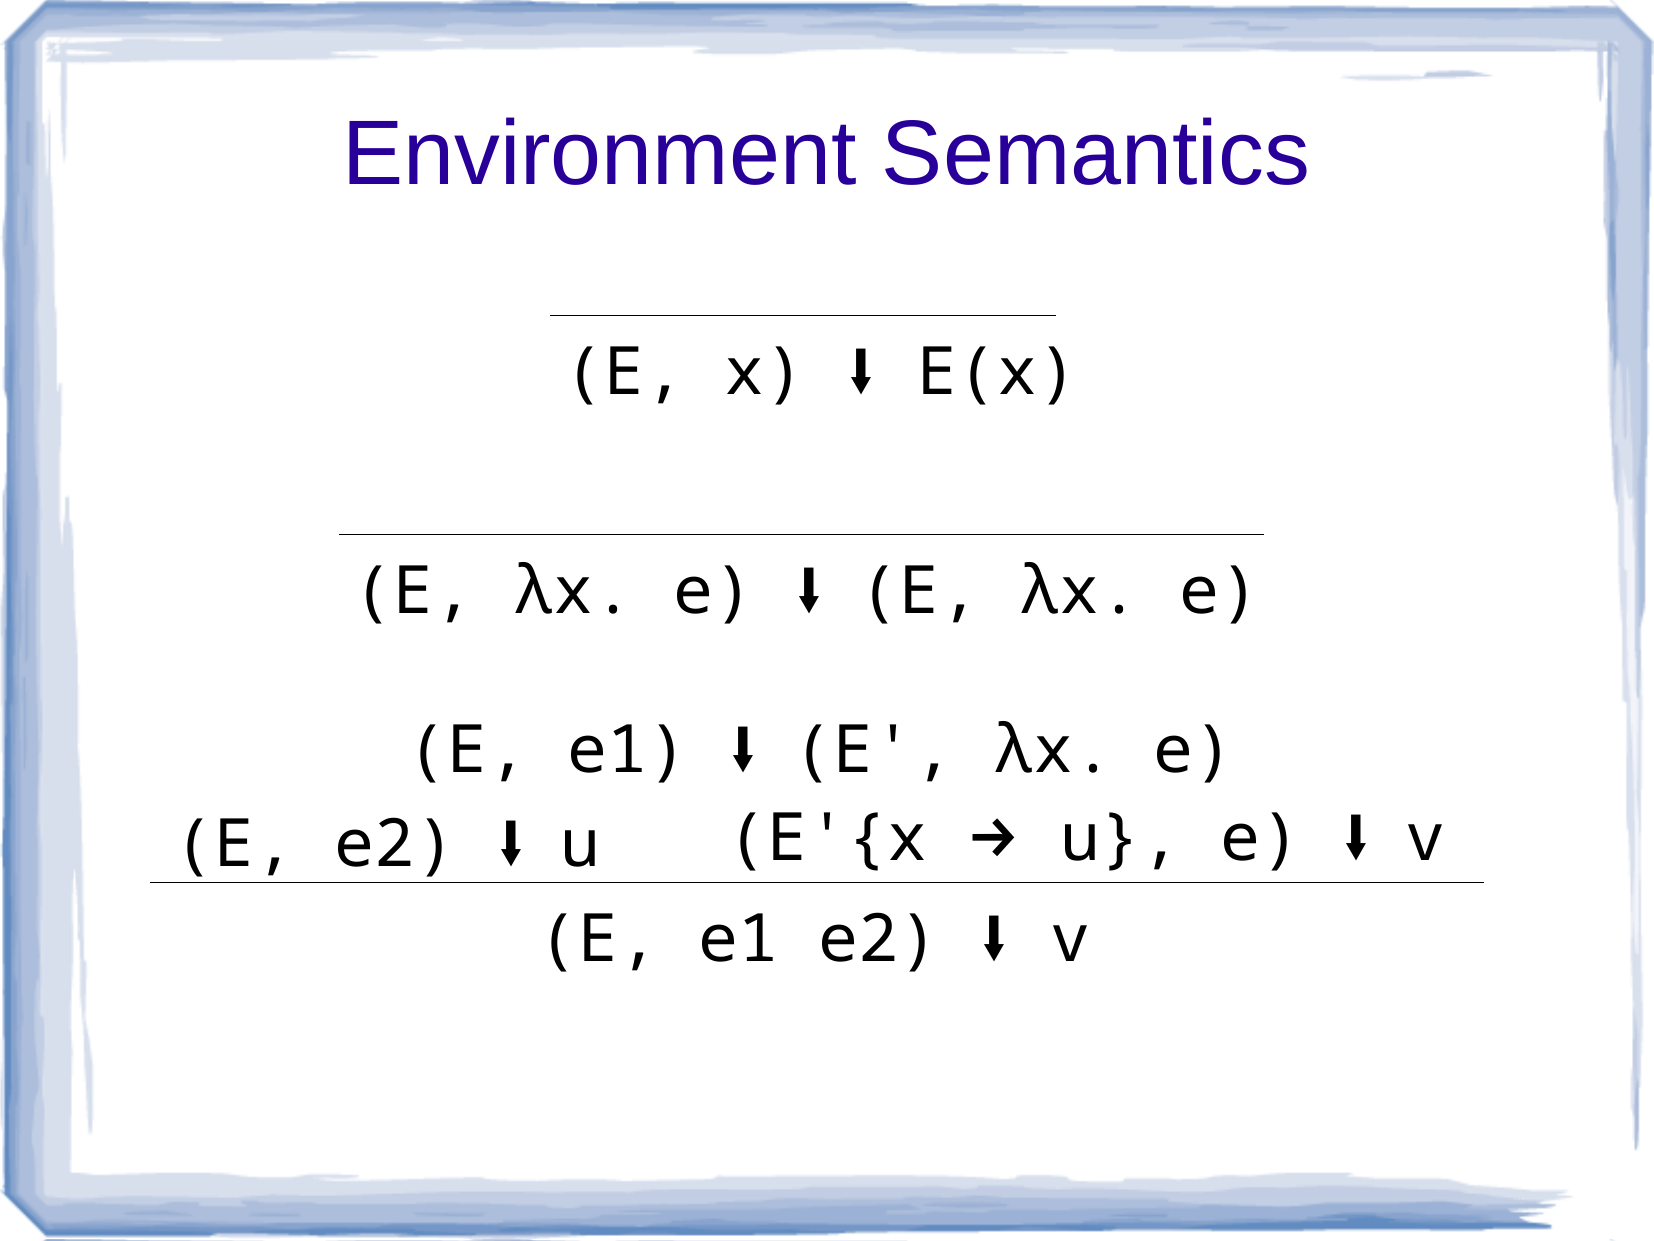

# Environment Semantics
(E, x)  E(x)
(E, λx. e)  (E, λx. e)
(E, e1)  (E', λx. e)
(E'{x → u}, e)  v
(E, e2)  u
(E, e1 e2)  v